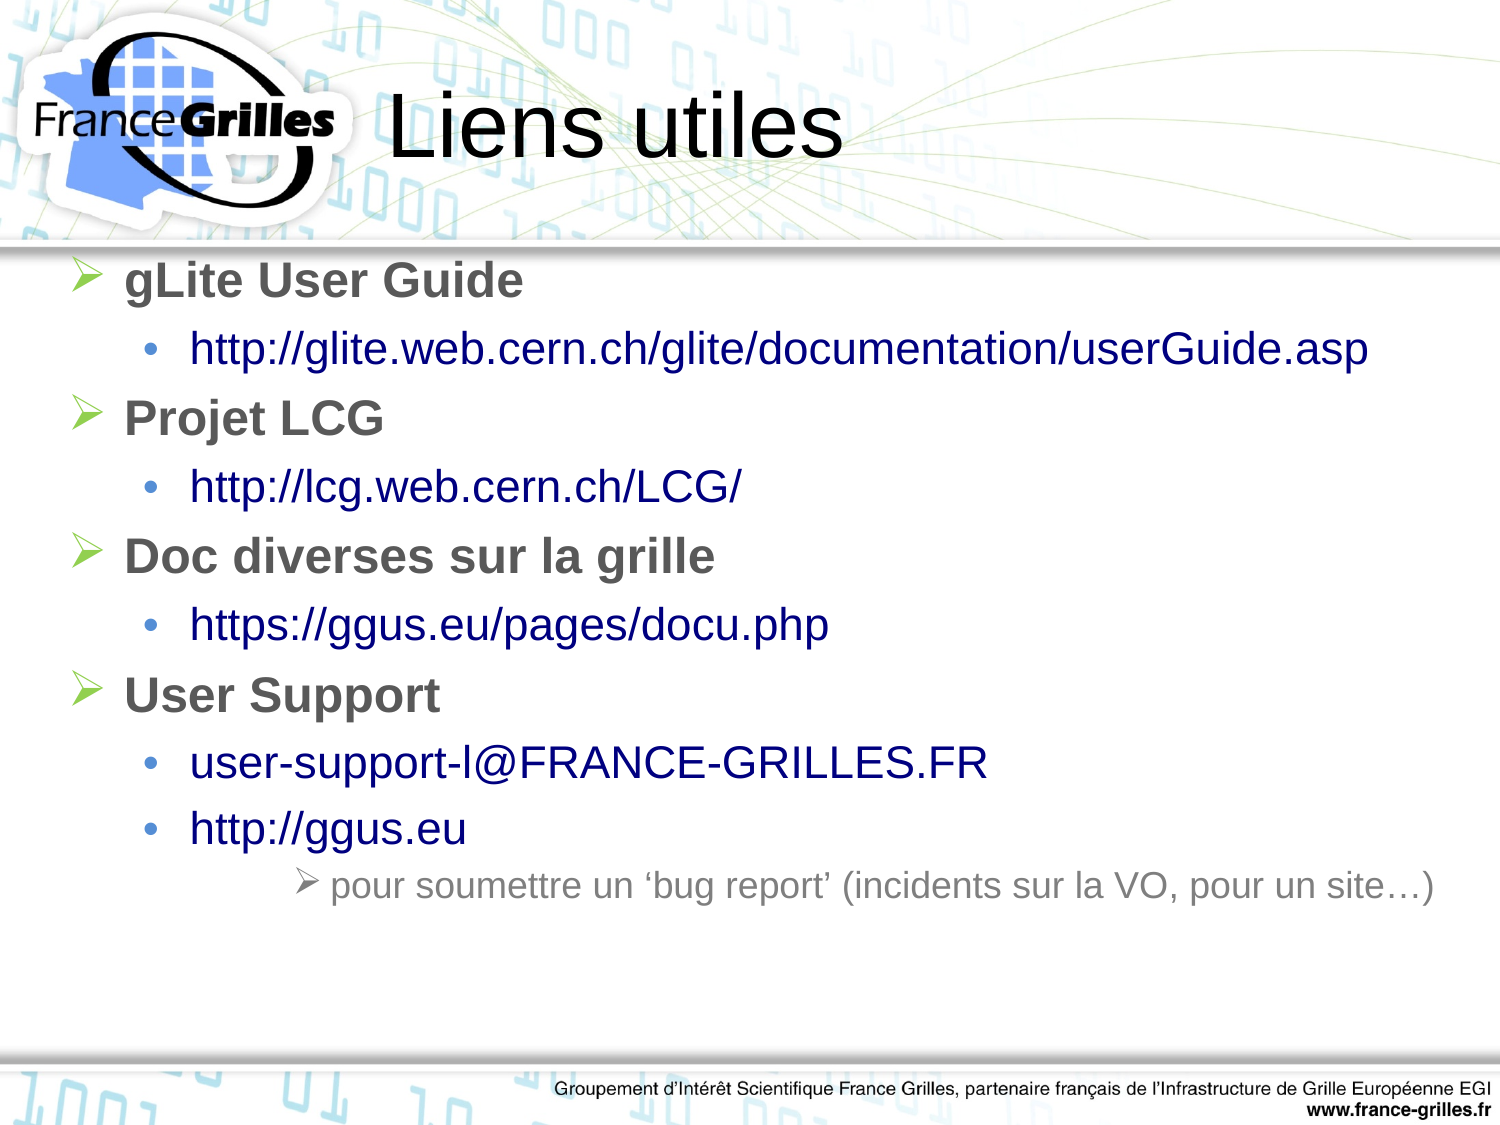

# Liens utiles
gLite User Guide
http://glite.web.cern.ch/glite/documentation/userGuide.asp
Projet LCG
http://lcg.web.cern.ch/LCG/
Doc diverses sur la grille
https://ggus.eu/pages/docu.php
User Support
user-support-l@FRANCE-GRILLES.FR
http://ggus.eu
pour soumettre un ‘bug report’ (incidents sur la VO, pour un site…)